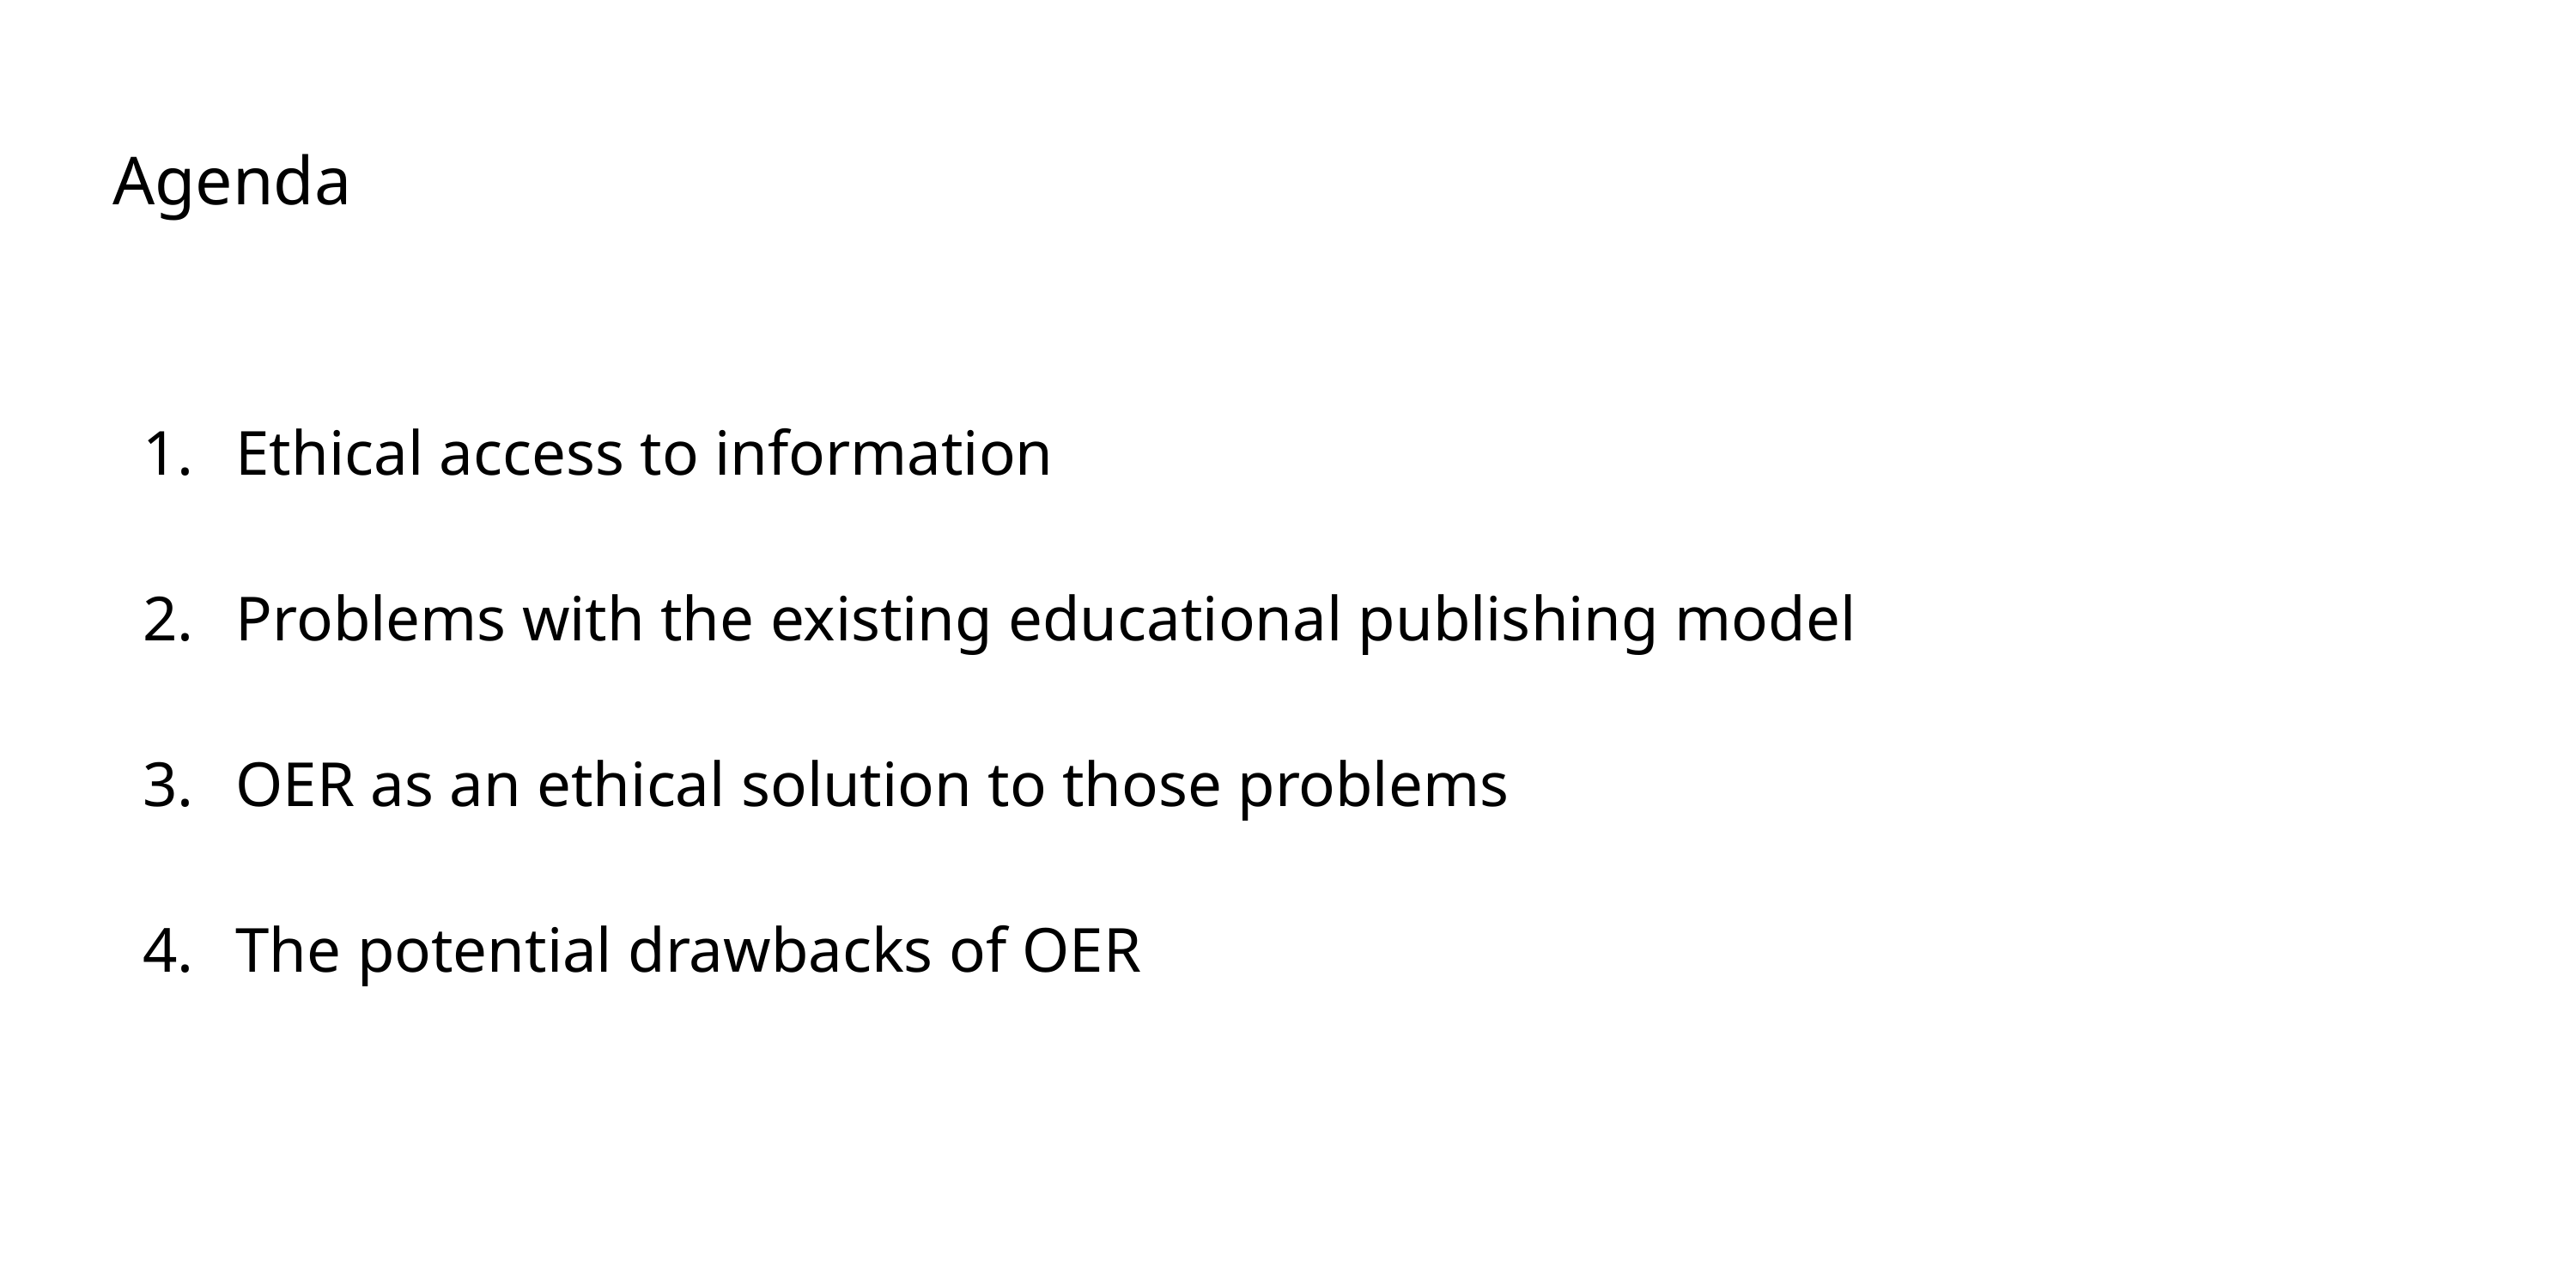

# Agenda
Ethical access to information
Problems with the existing educational publishing model
OER as an ethical solution to those problems
The potential drawbacks of OER